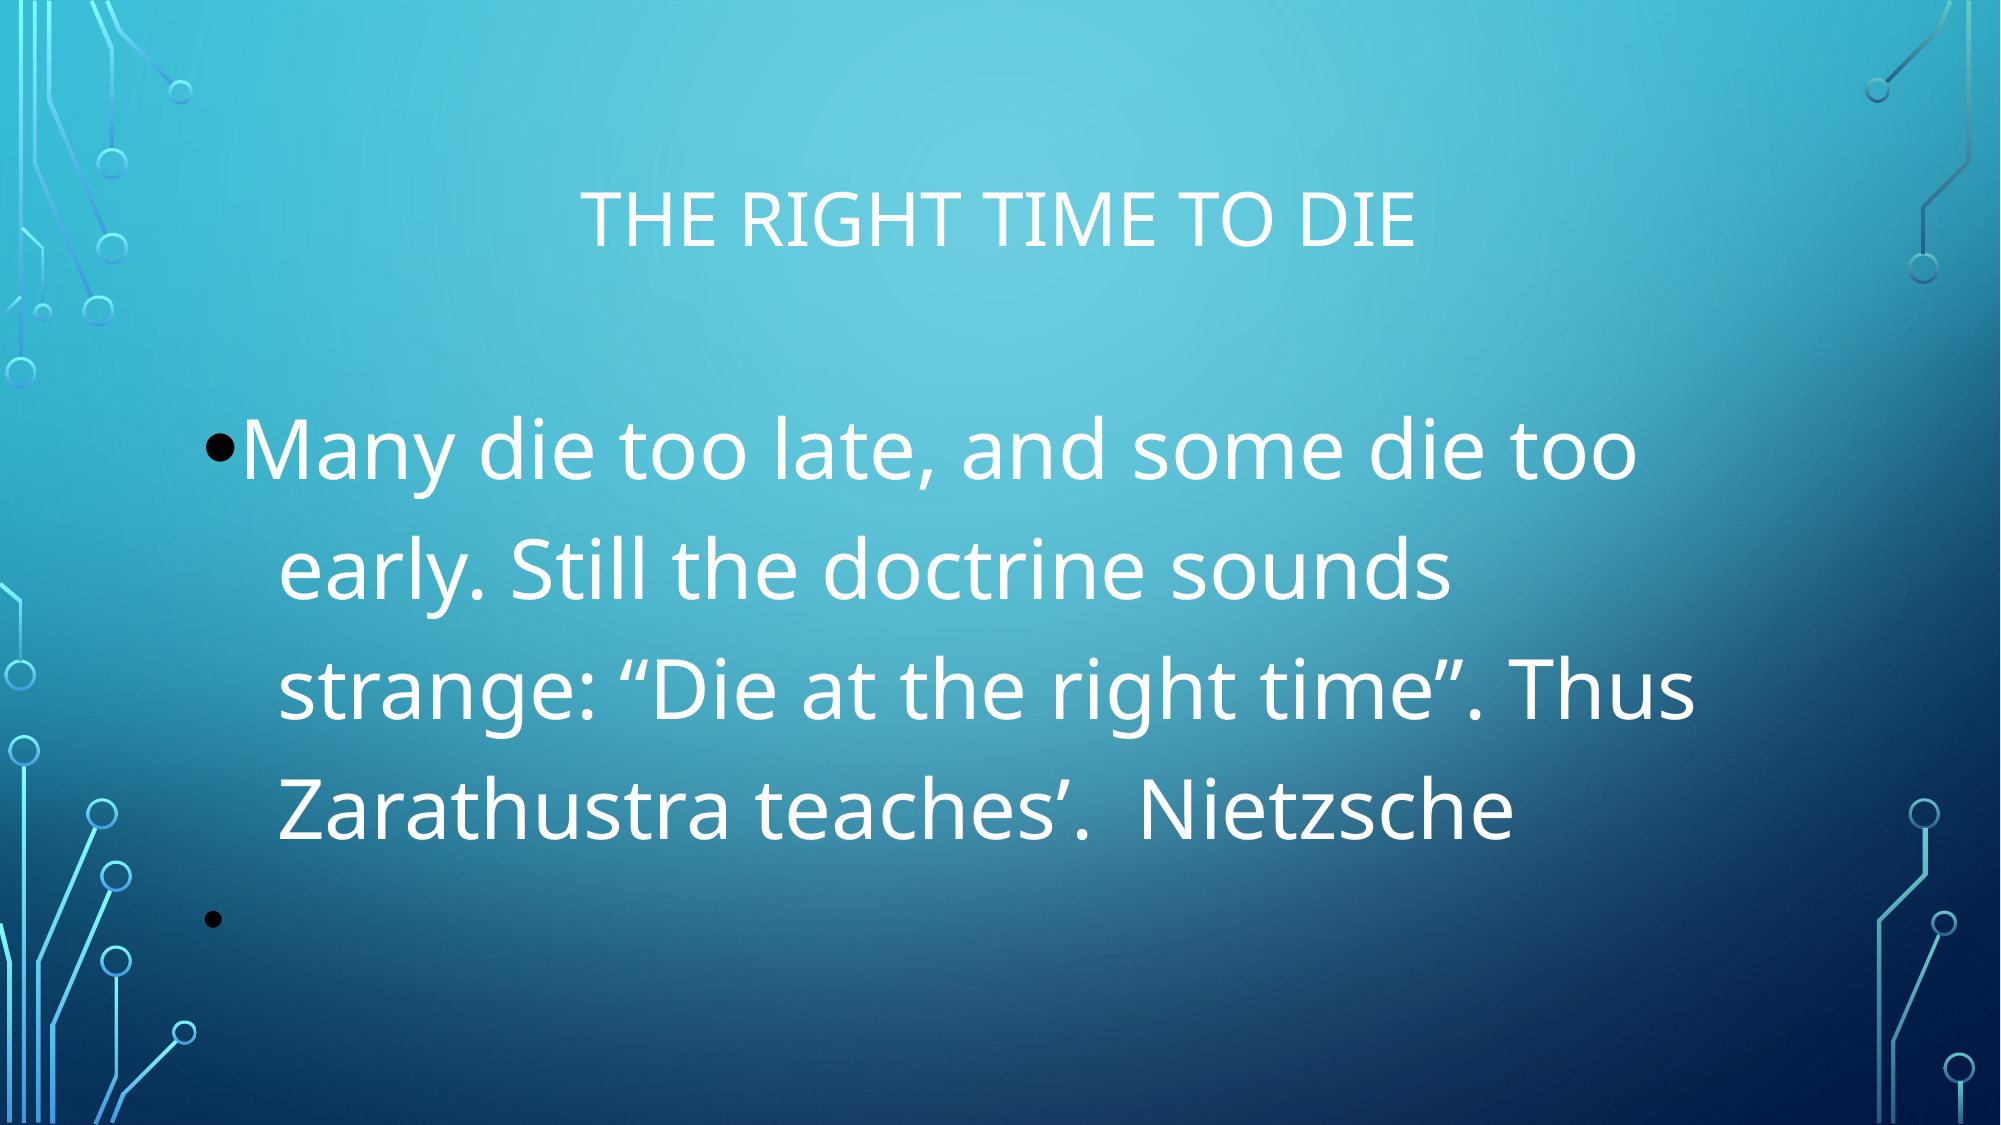

# THE RIGHT TIME TO DIE
Many die too late, and some die too early. Still the doctrine sounds strange: “Die at the right time”. Thus Zarathustra teaches’. Nietzsche